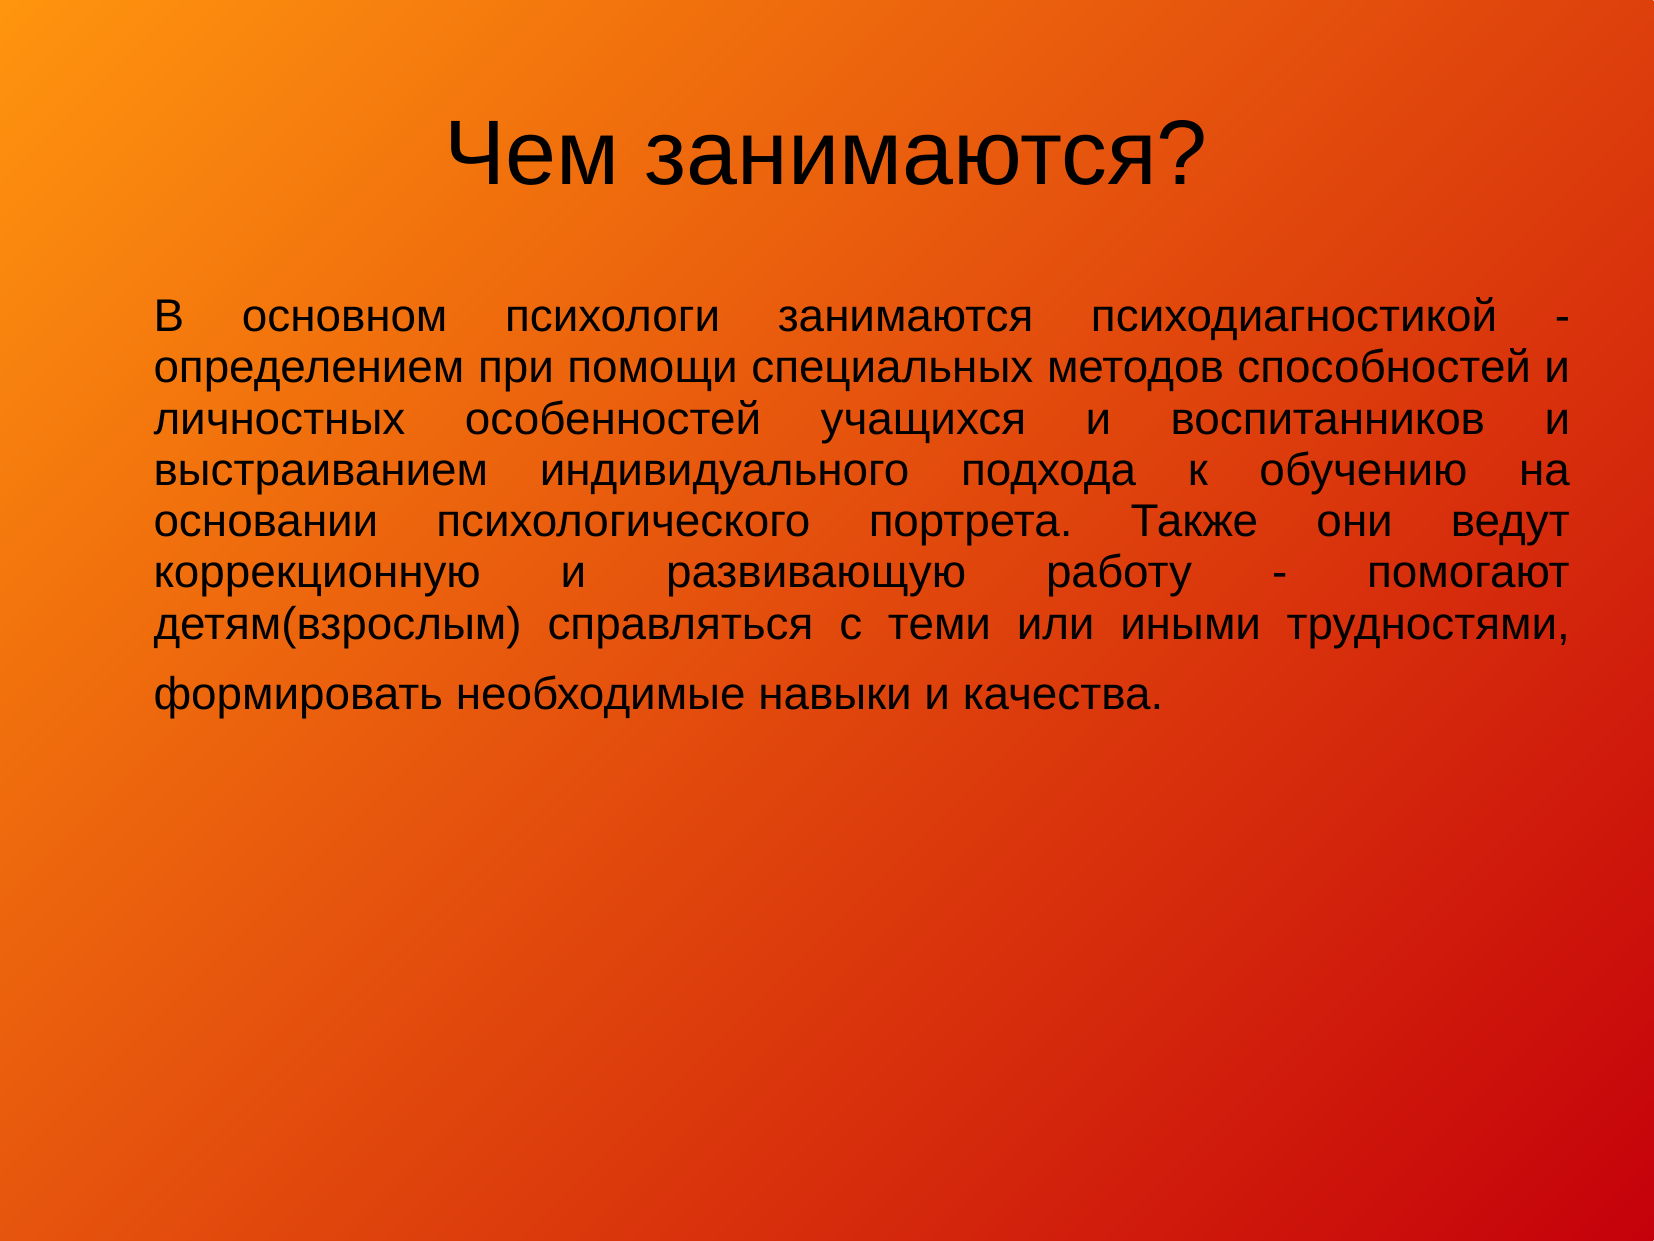

# Чем занимаются?
В основном психологи занимаются психодиагностикой - определением при помощи специальных методов способностей и личностных особенностей учащихся и воспитанников и выстраиванием индивидуального подхода к обучению на основании психологического портрета. Также они ведут коррекционную и развивающую работу - помогают детям(взрослым) справляться с теми или иными трудностями, формировать необходимые навыки и качества.